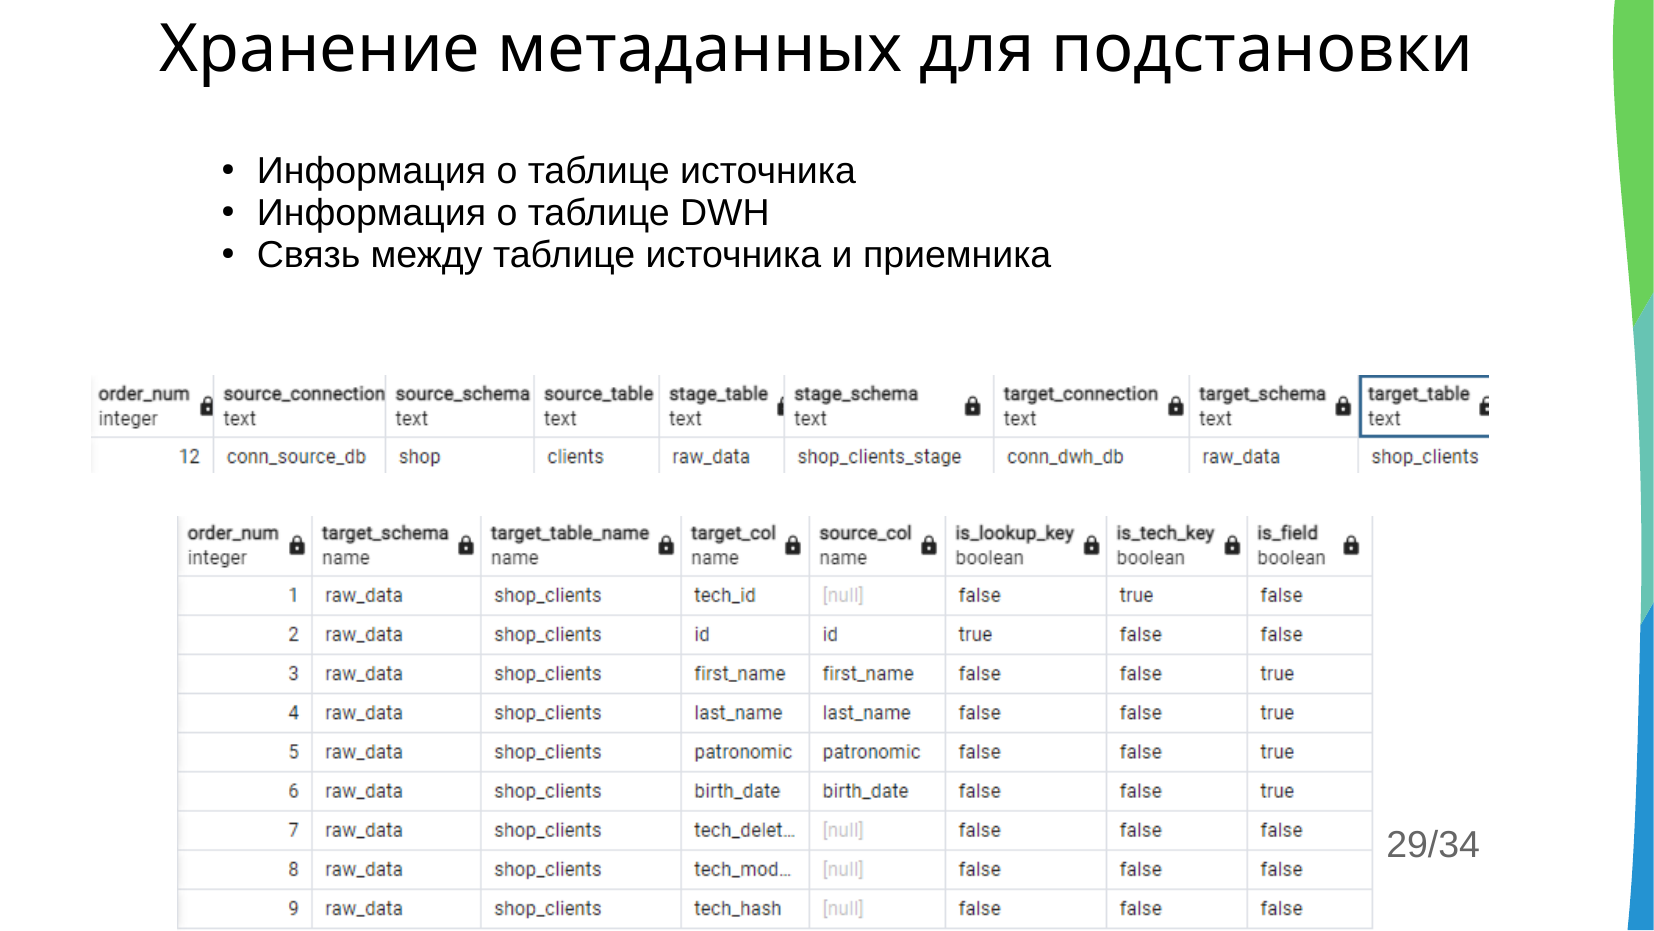

# Хранение метаданных для подстановки
Информация о таблице источника
Информация о таблице DWH
Связь между таблице источника и приемника